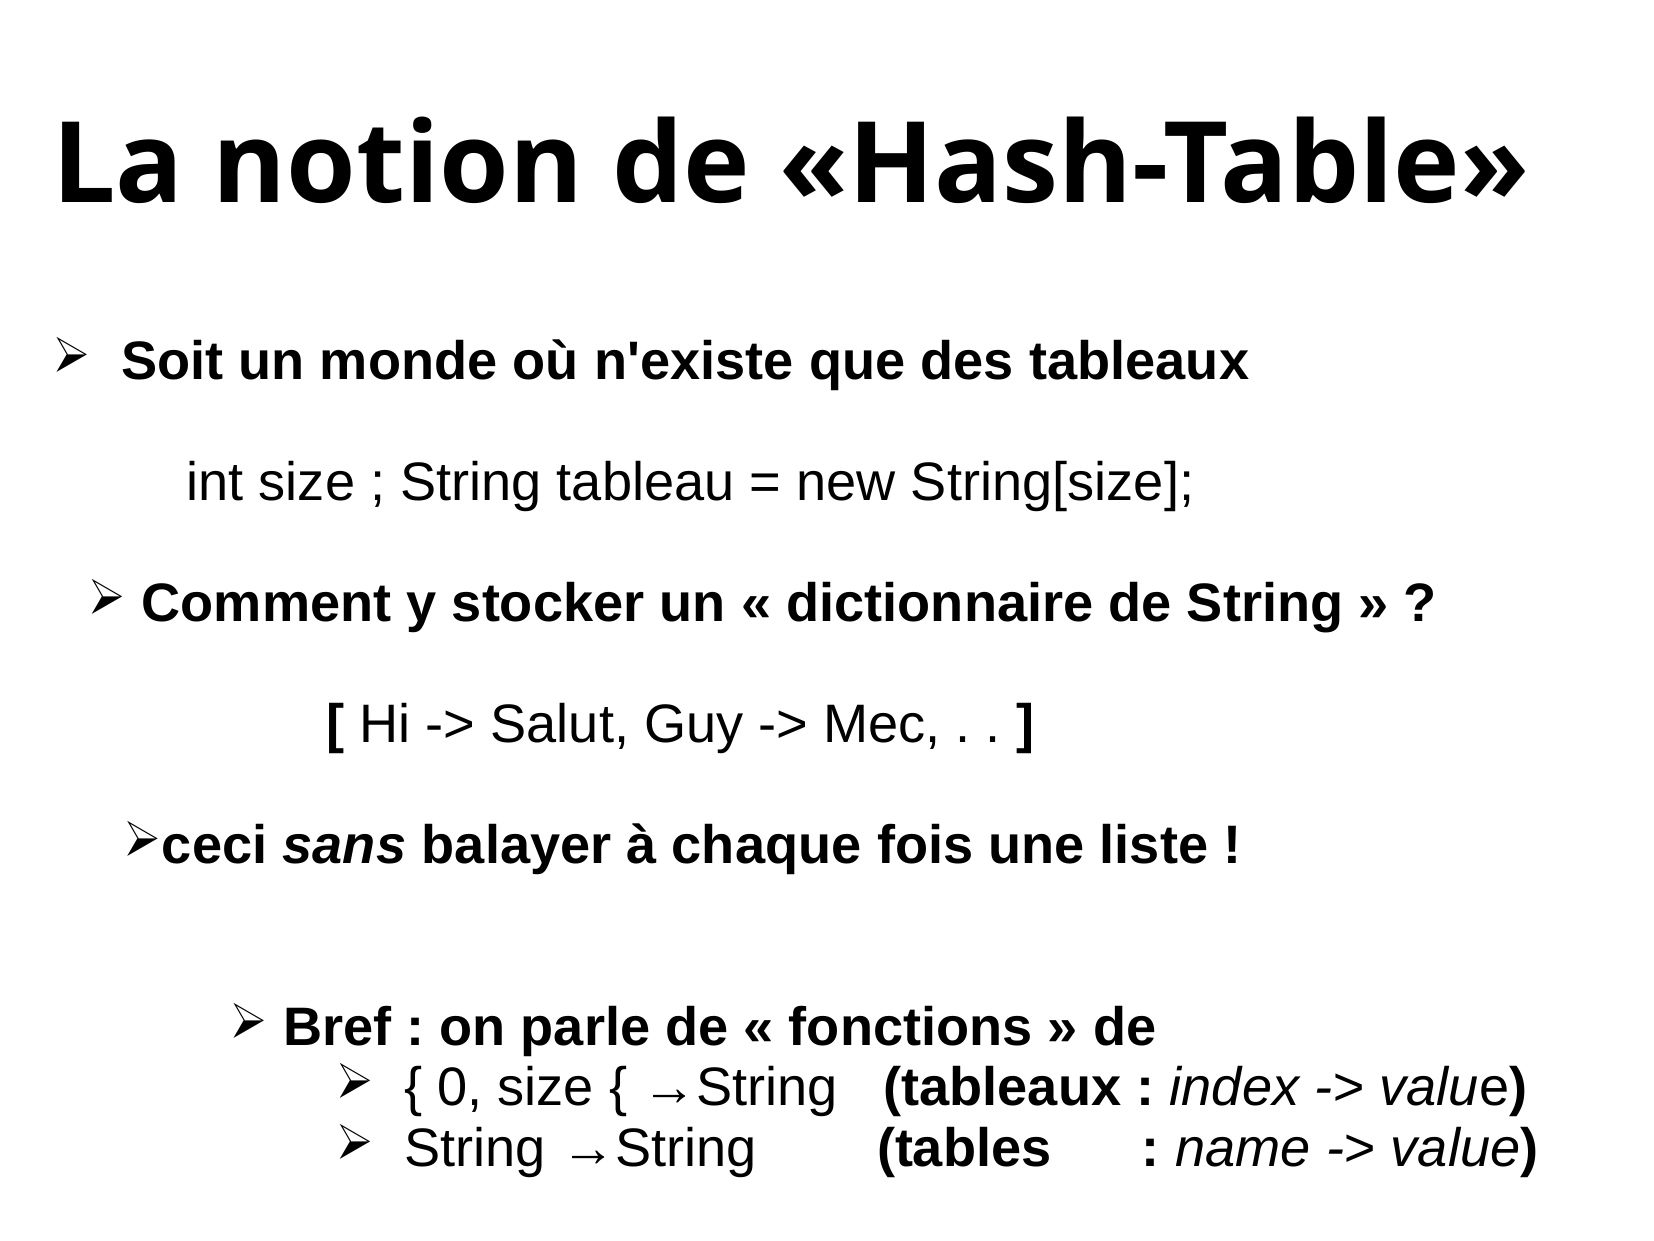

La notion de «Hash-Table»
 Soit un monde où n'existe que des tableaux
 int size ; String tableau = new String[size];
 Comment y stocker un « dictionnaire de String » ?
 [ Hi -> Salut, Guy -> Mec, . . ]
ceci sans balayer à chaque fois une liste !
 Bref : on parle de « fonctions » de
 { 0, size { →String (tableaux : index -> value)
 String →String (tables  : name -> value)